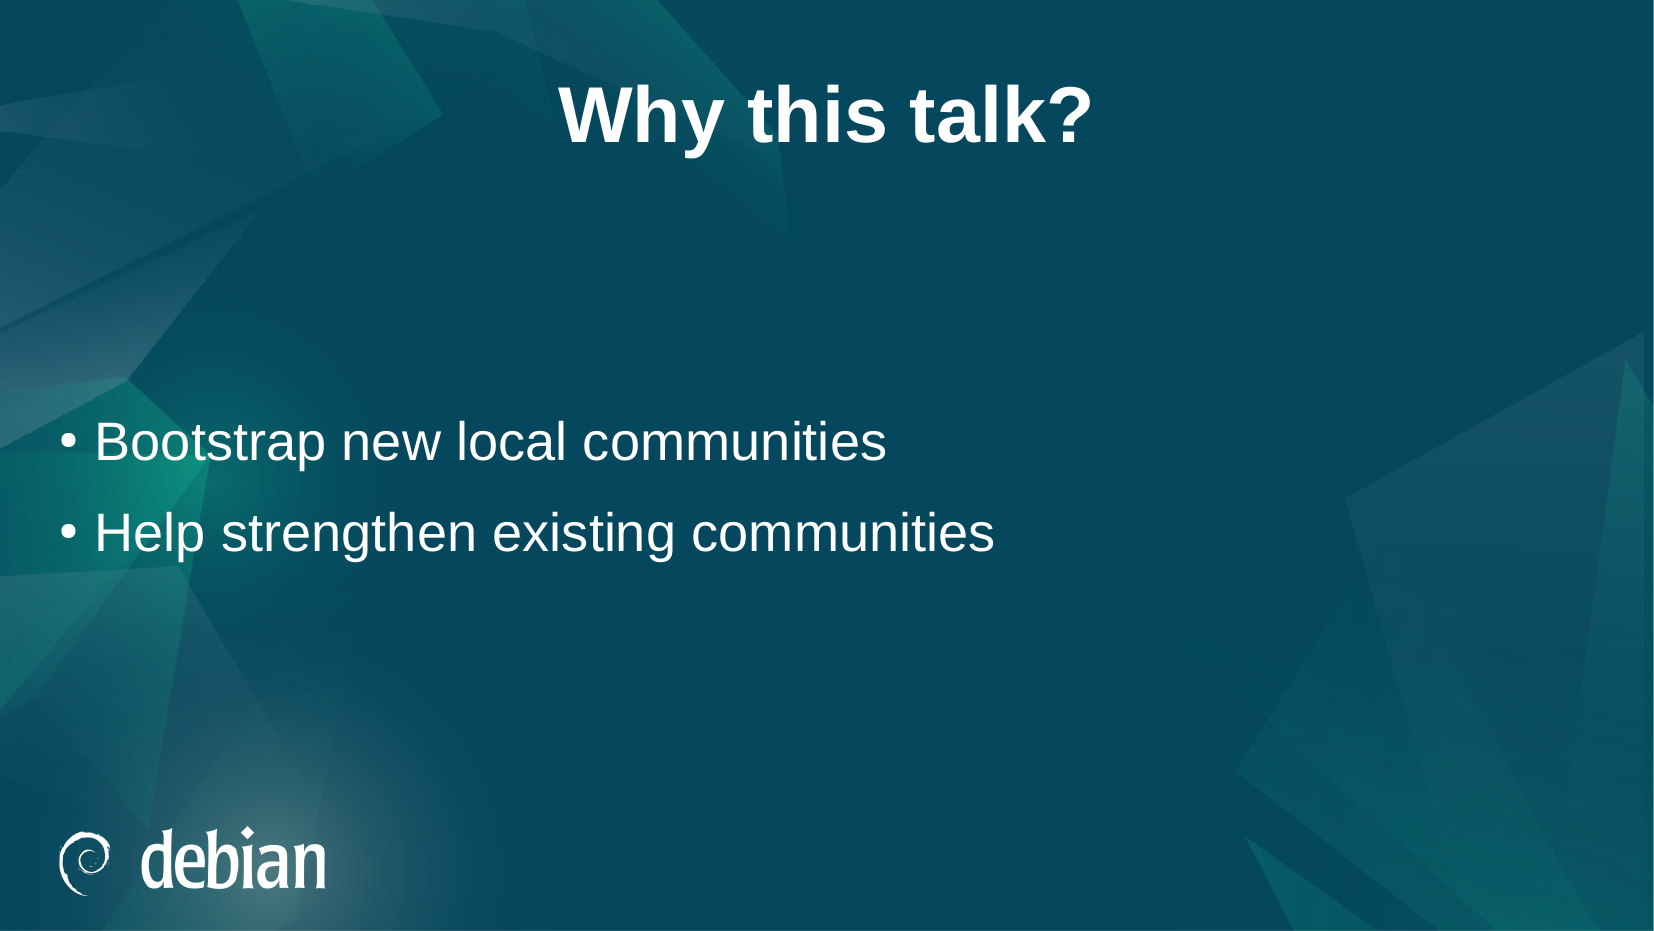

# Why this talk?
Bootstrap new local communities
Help strengthen existing communities